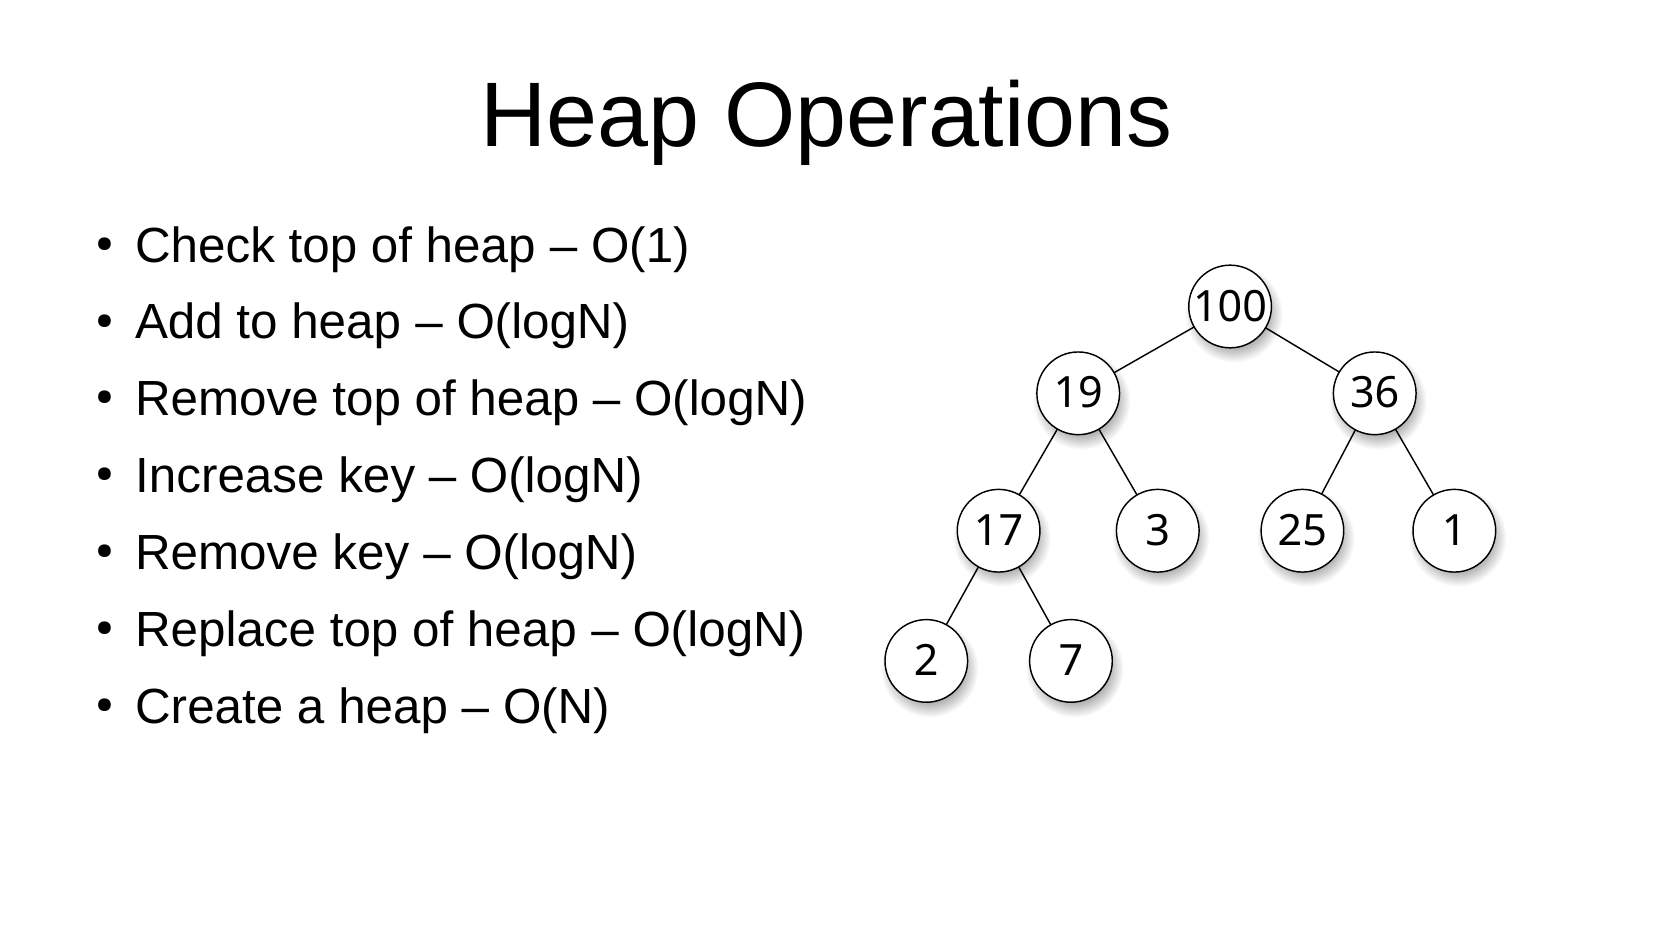

# Heap Operations
Check top of heap – O(1)
Add to heap – O(logN)
Remove top of heap – O(logN)
Increase key – O(logN)
Remove key – O(logN)
Replace top of heap – O(logN)
Create a heap – O(N)